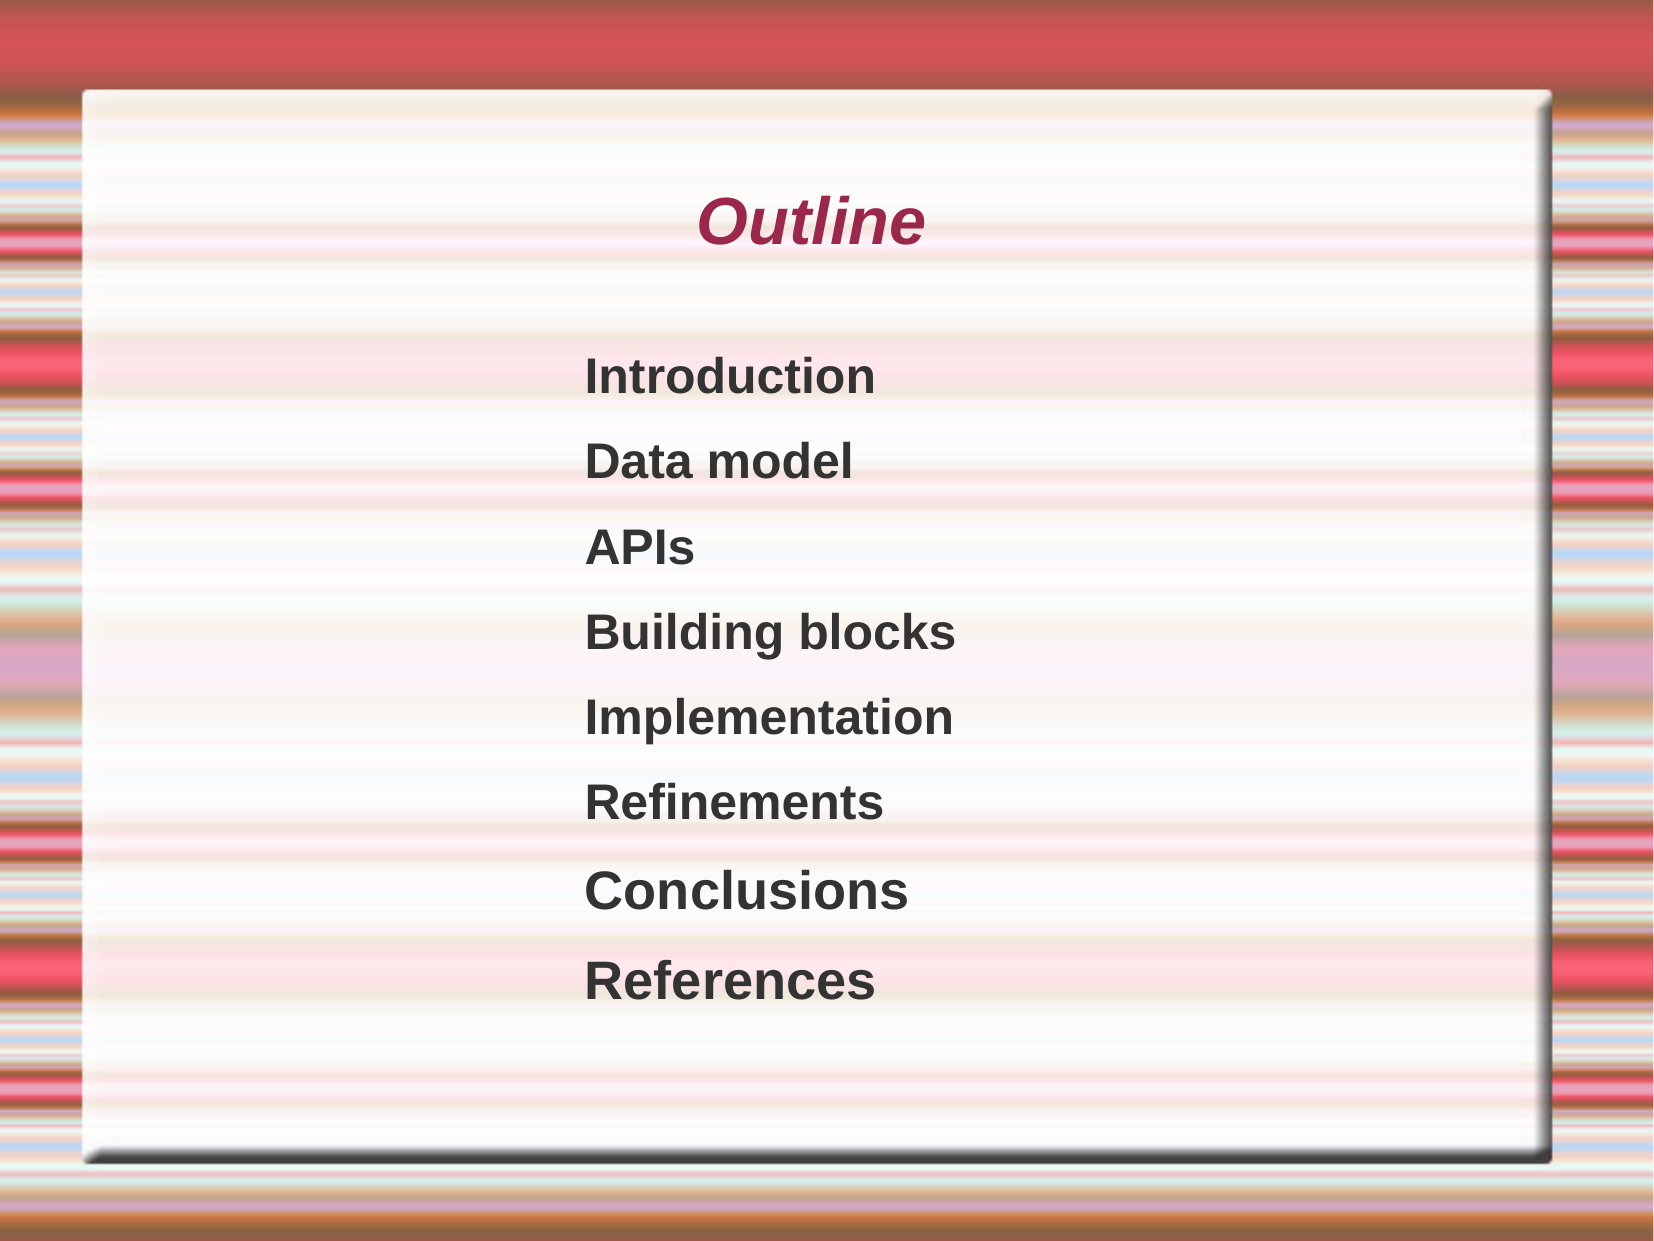

# Outline
Introduction
Data model
APIs
Building blocks
Implementation
Refinements
Conclusions
References